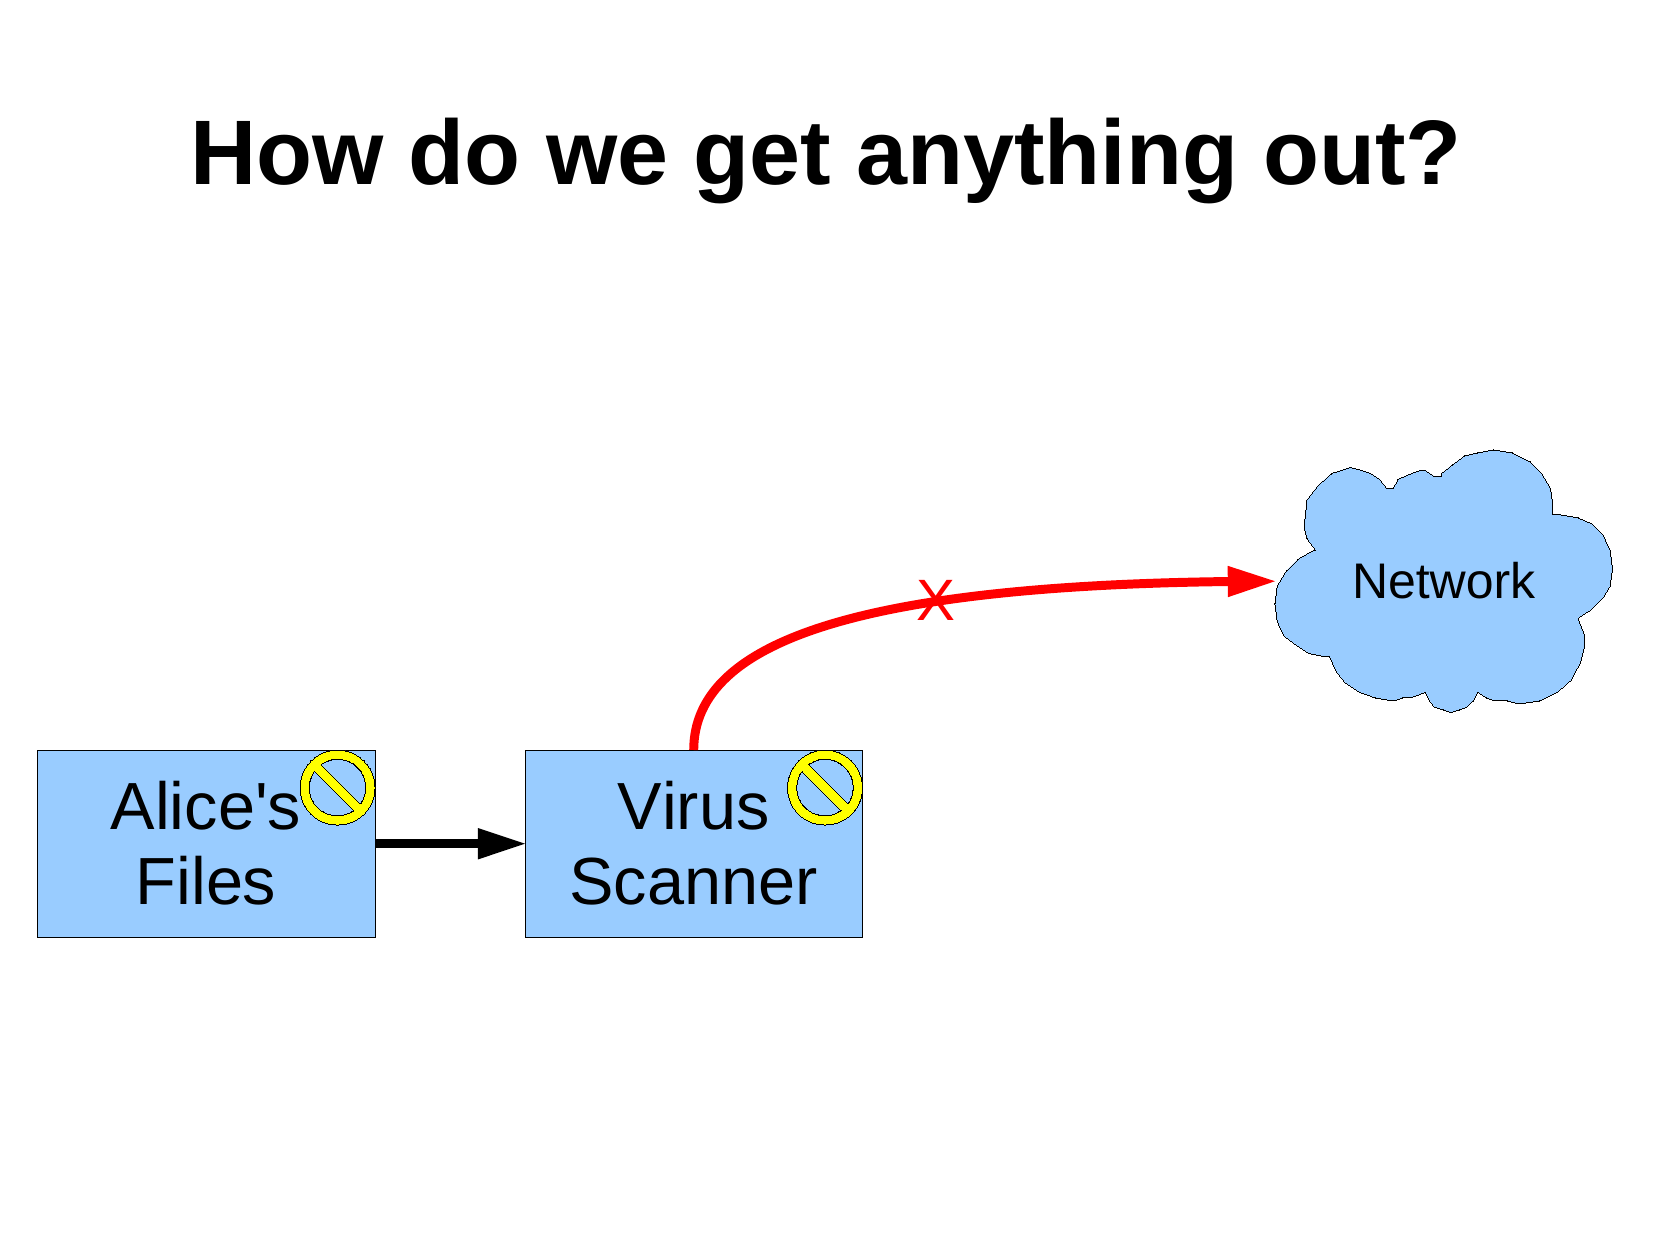

# How do we get anything out?
Network
Alice's
Files
Virus
Scanner